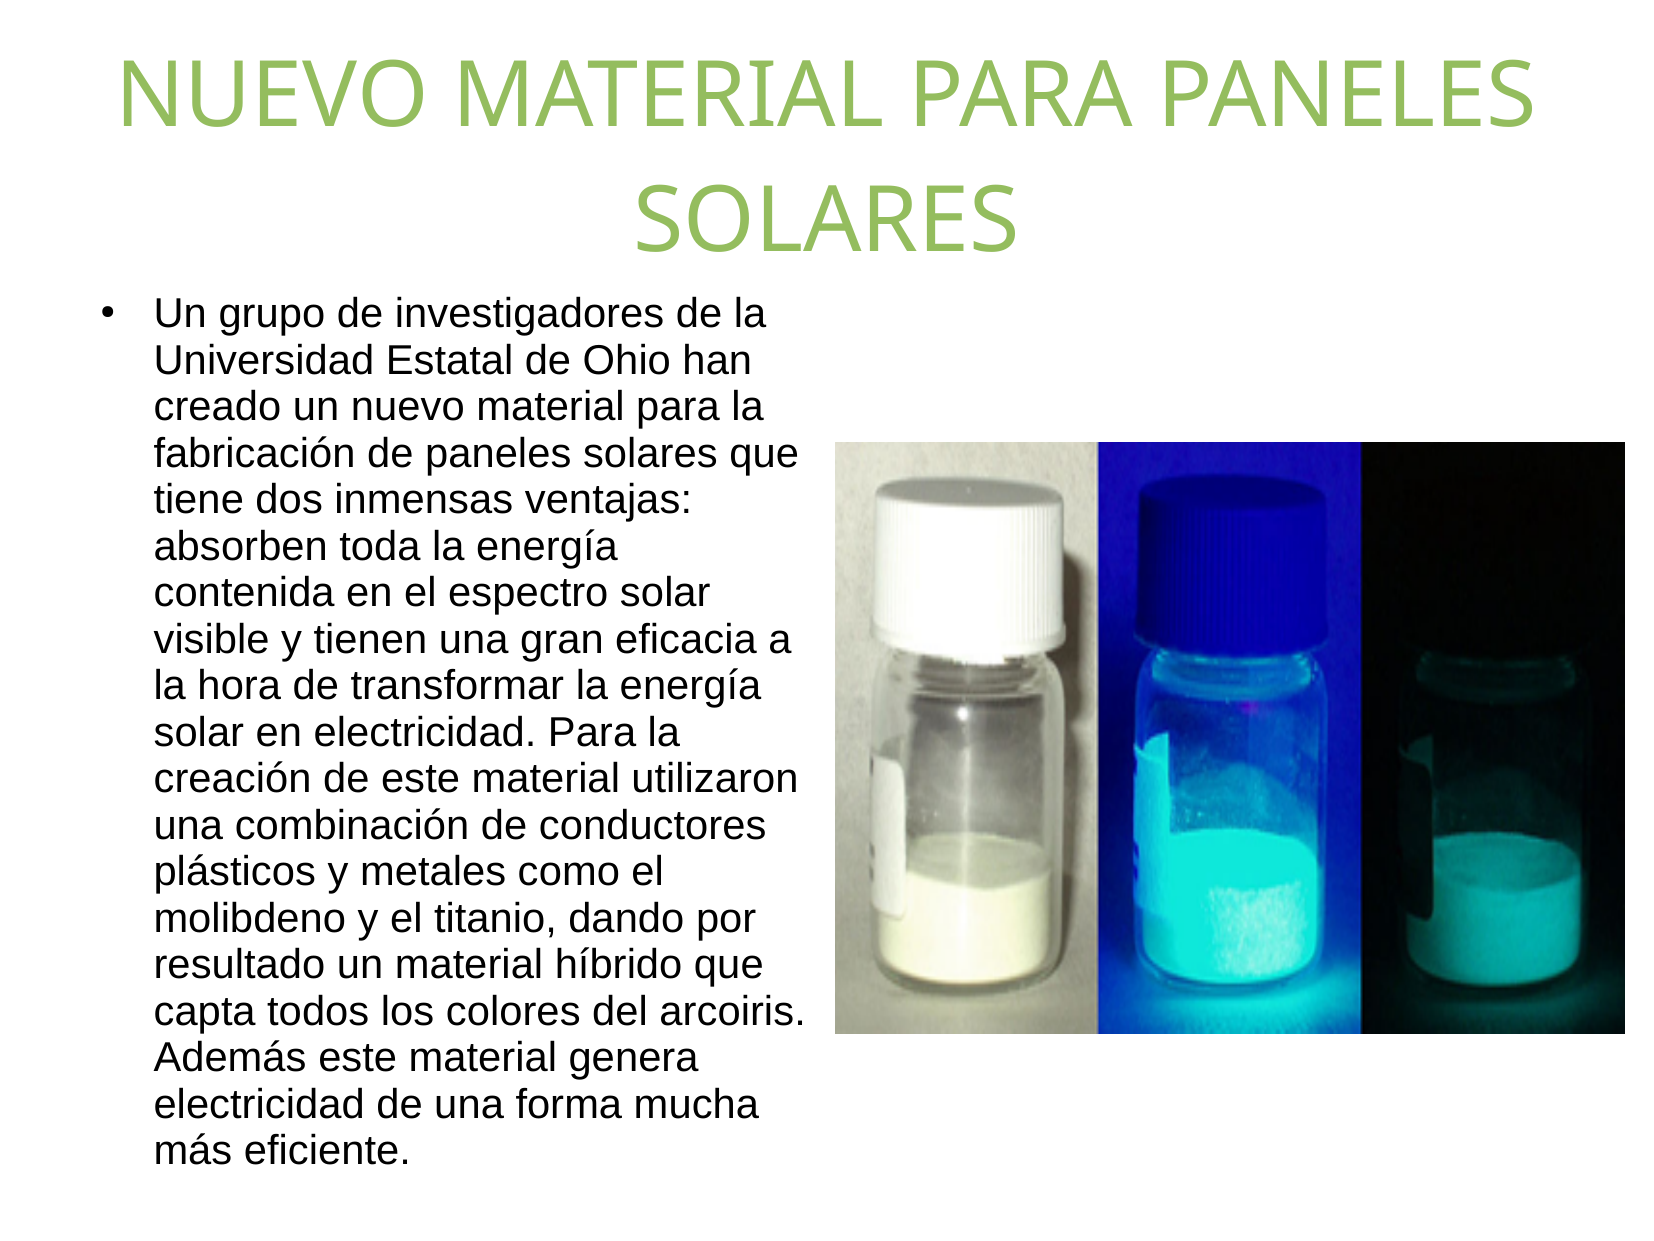

# NUEVO MATERIAL PARA PANELES SOLARES
Un grupo de investigadores de la Universidad Estatal de Ohio han creado un nuevo material para la fabricación de paneles solares que tiene dos inmensas ventajas: absorben toda la energía contenida en el espectro solar visible y tienen una gran eficacia a la hora de transformar la energía solar en electricidad. Para la creación de este material utilizaron una combinación de conductores plásticos y metales como el molibdeno y el titanio, dando por resultado un material híbrido que capta todos los colores del arcoiris. Además este material genera electricidad de una forma mucha más eficiente.